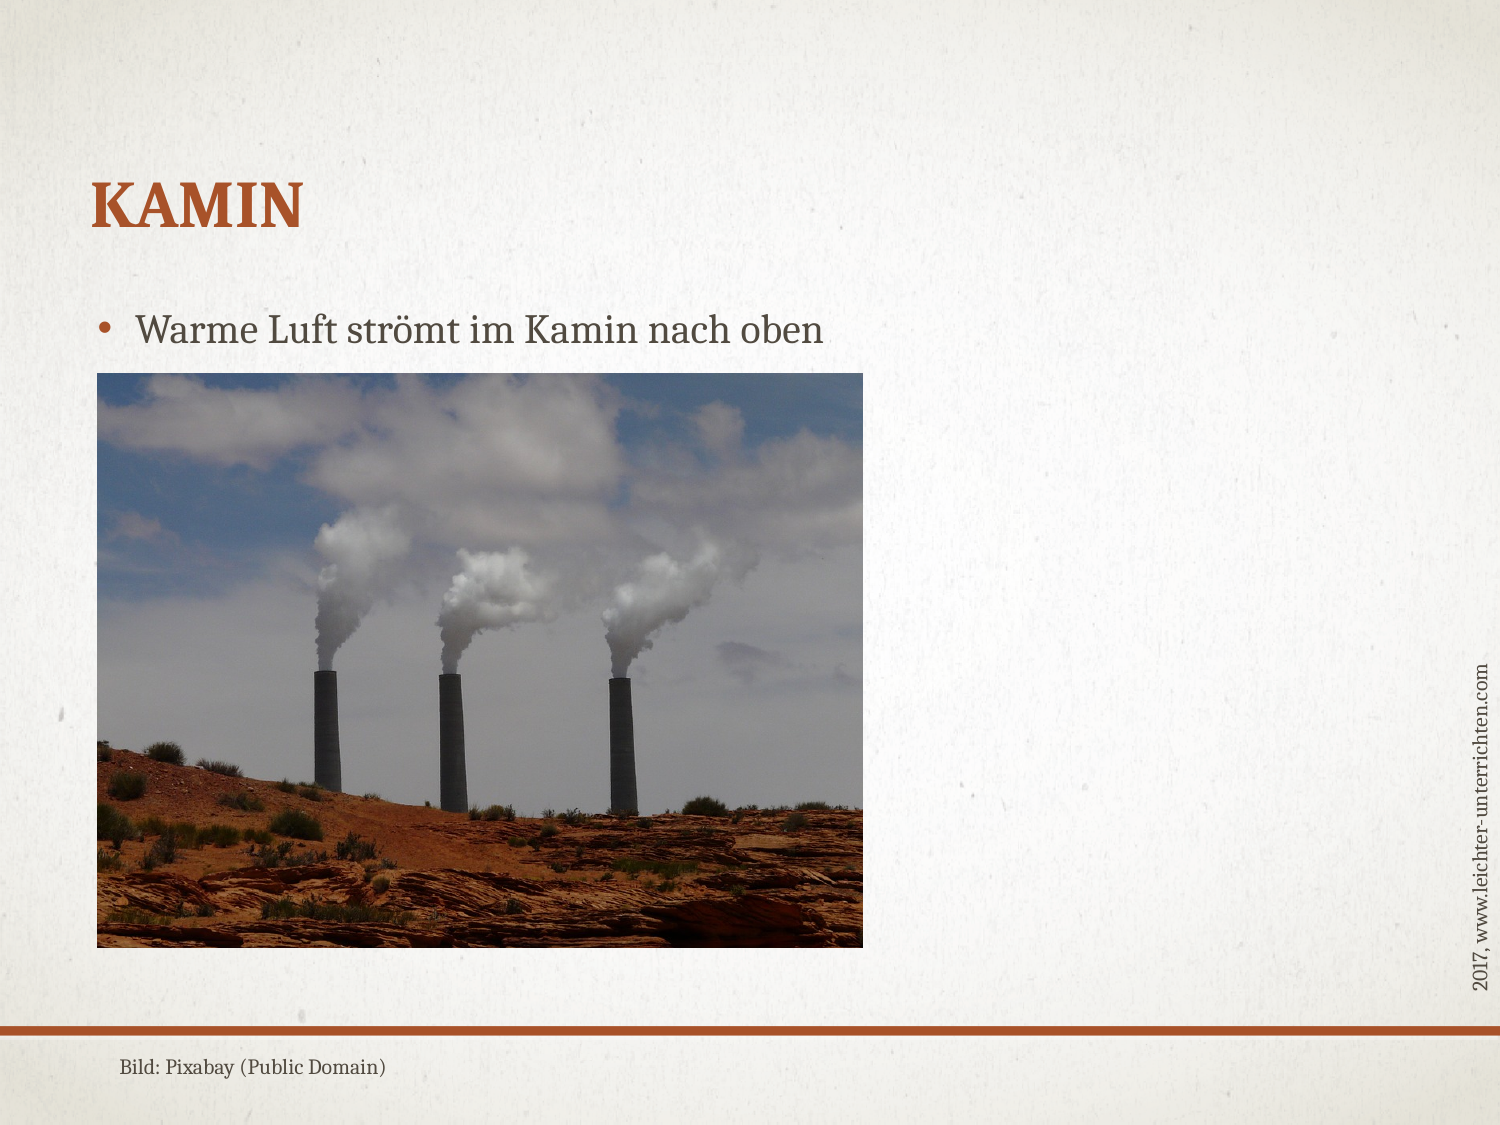

# Kamin
Warme Luft strömt im Kamin nach oben
Bild: Pixabay (Public Domain)